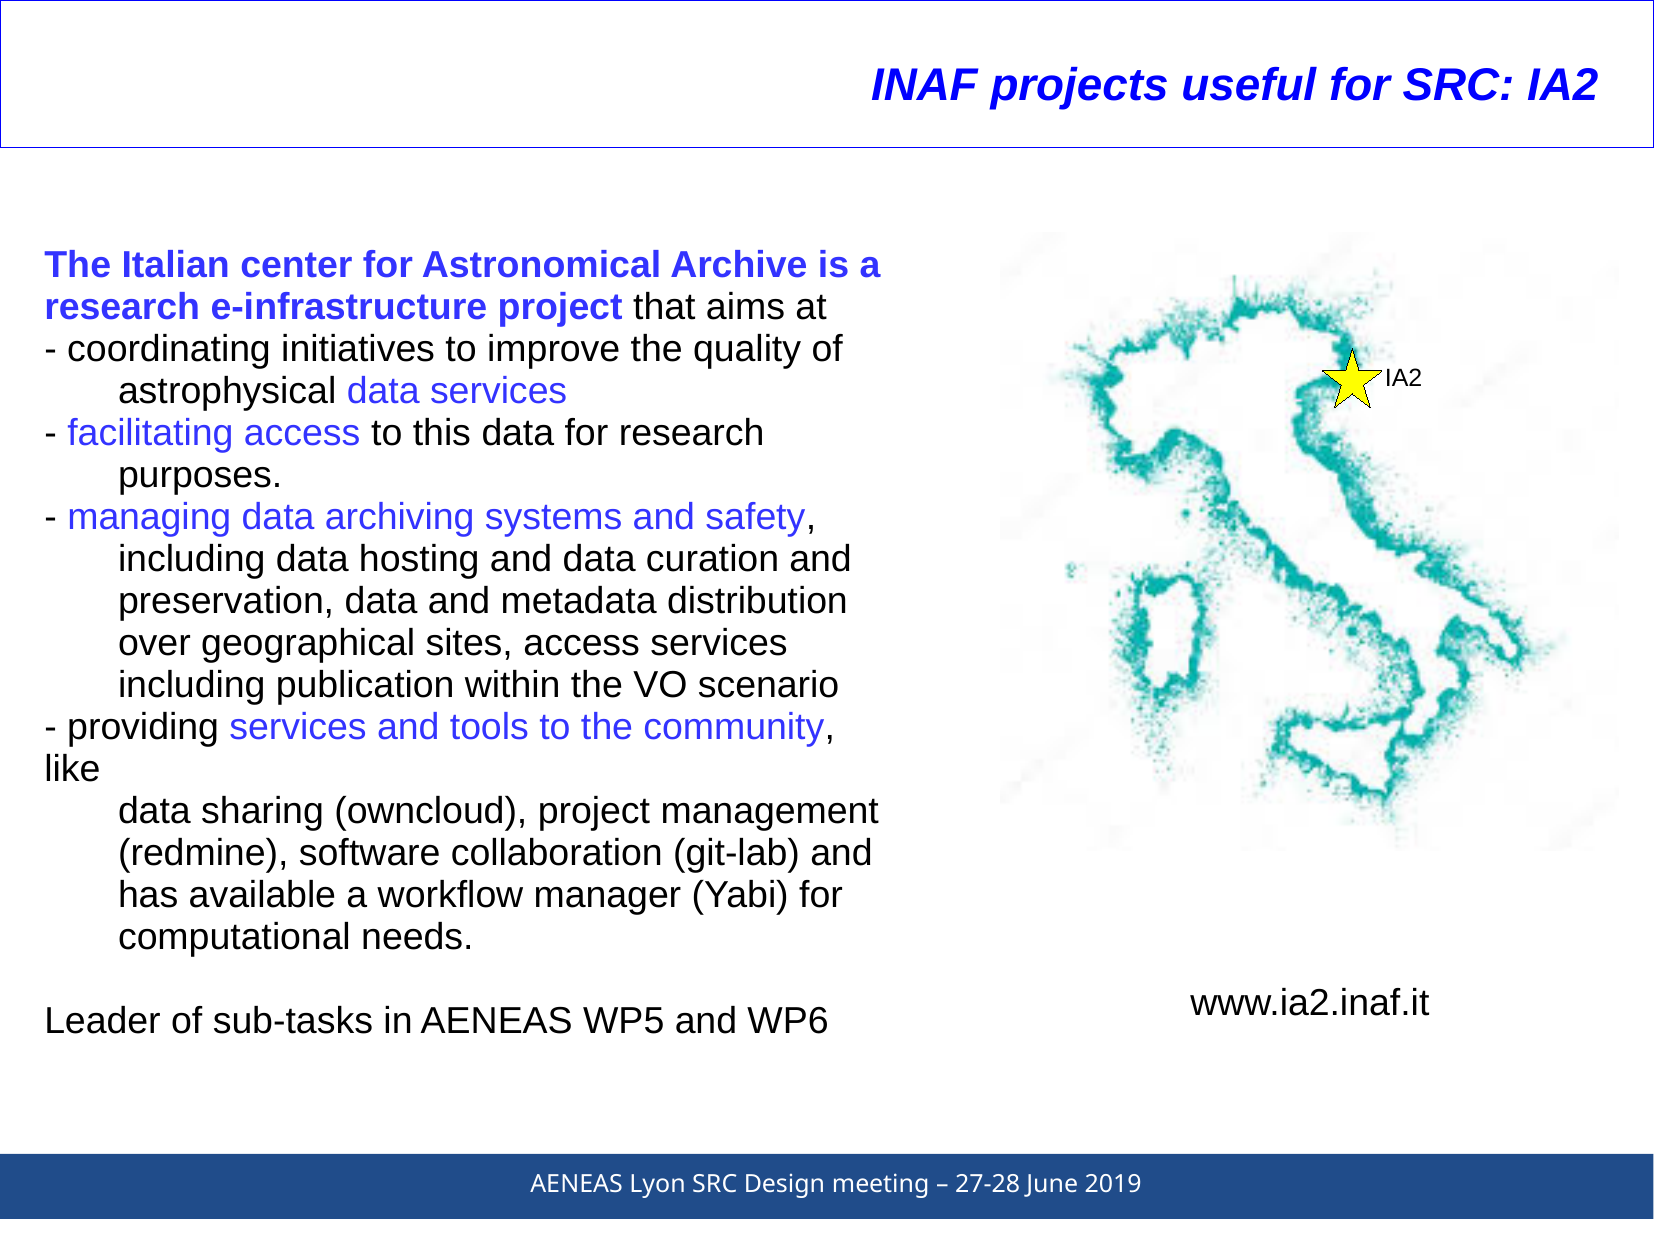

INAF projects useful for SRC: IA2
The Italian center for Astronomical Archive is a research e-infrastructure project that aims at
- coordinating initiatives to improve the quality of
	astrophysical data services
- facilitating access to this data for research
	purposes.
- managing data archiving systems and safety,
	including data hosting and data curation and 	preservation, data and metadata distribution 	over geographical sites, access services 		including publication within the VO scenario
- providing services and tools to the community, like
	data sharing (owncloud), project management
	(redmine), software collaboration (git-lab) and
	has available a workflow manager (Yabi) for 		computational needs.
Leader of sub-tasks in AENEAS WP5 and WP6
IA2
www.ia2.inaf.it
AENEAS Lyon SRC Design meeting – 27-28 June 2019